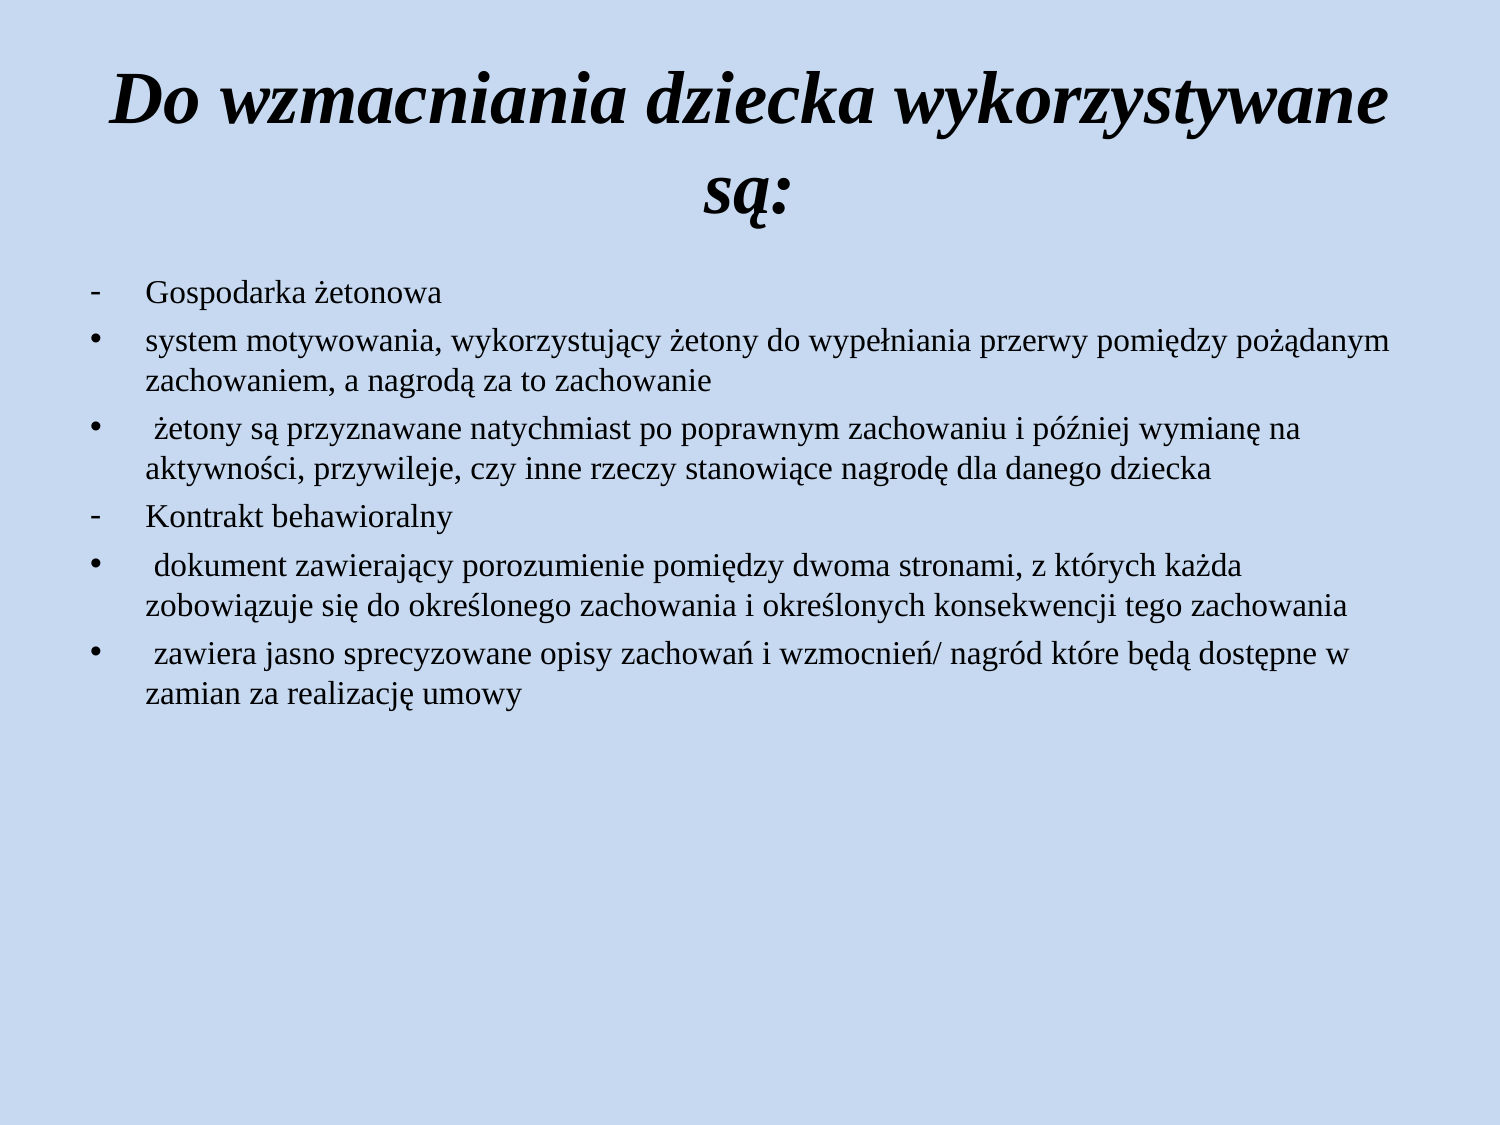

Do wzmacniania dziecka wykorzystywane są:
Gospodarka żetonowa
system motywowania, wykorzystujący żetony do wypełniania przerwy pomiędzy pożądanym zachowaniem, a nagrodą za to zachowanie
 żetony są przyznawane natychmiast po poprawnym zachowaniu i później wymianę na aktywności, przywileje, czy inne rzeczy stanowiące nagrodę dla danego dziecka
Kontrakt behawioralny
 dokument zawierający porozumienie pomiędzy dwoma stronami, z których każda zobowiązuje się do określonego zachowania i określonych konsekwencji tego zachowania
 zawiera jasno sprecyzowane opisy zachowań i wzmocnień/ nagród które będą dostępne w zamian za realizację umowy